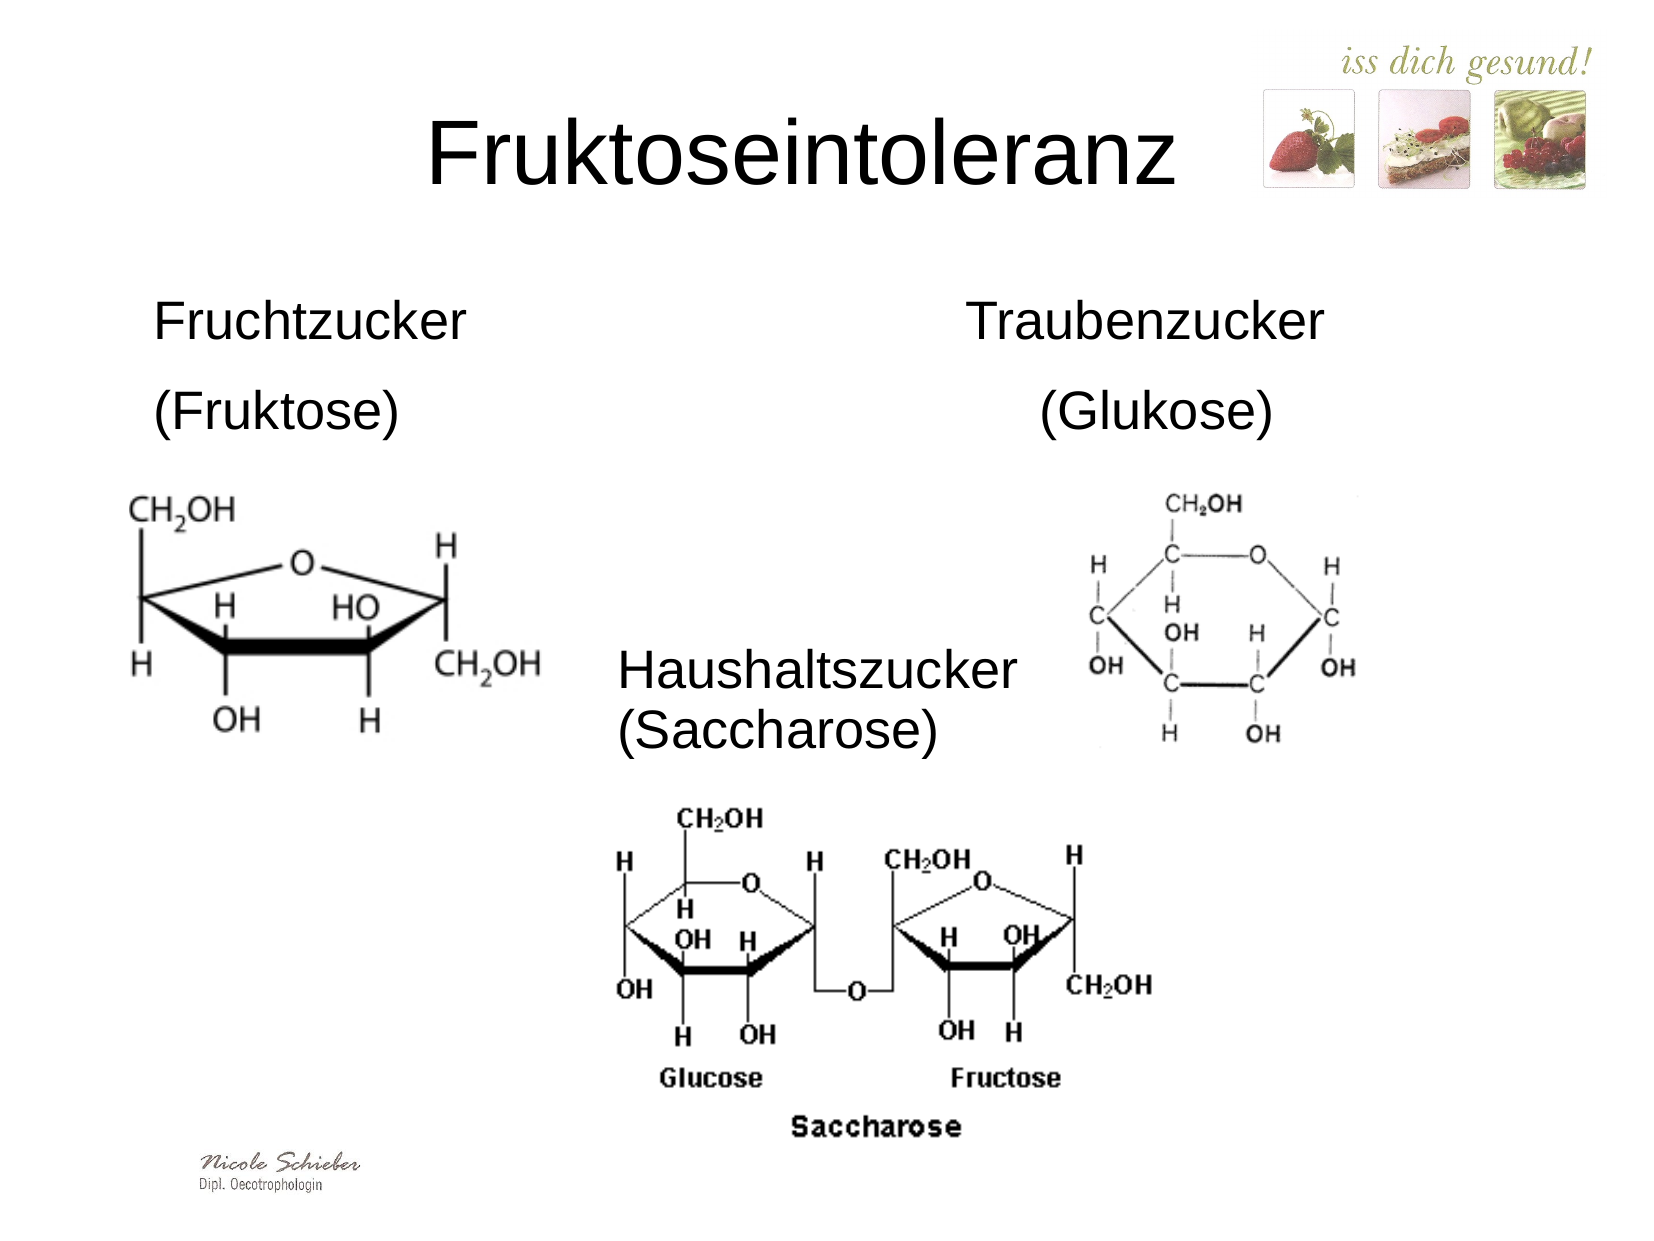

# Fruktoseintoleranz
Fruchtzucker							Traubenzucker
(Fruktose)									(Glukose)
Haushaltszucker
(Saccharose)